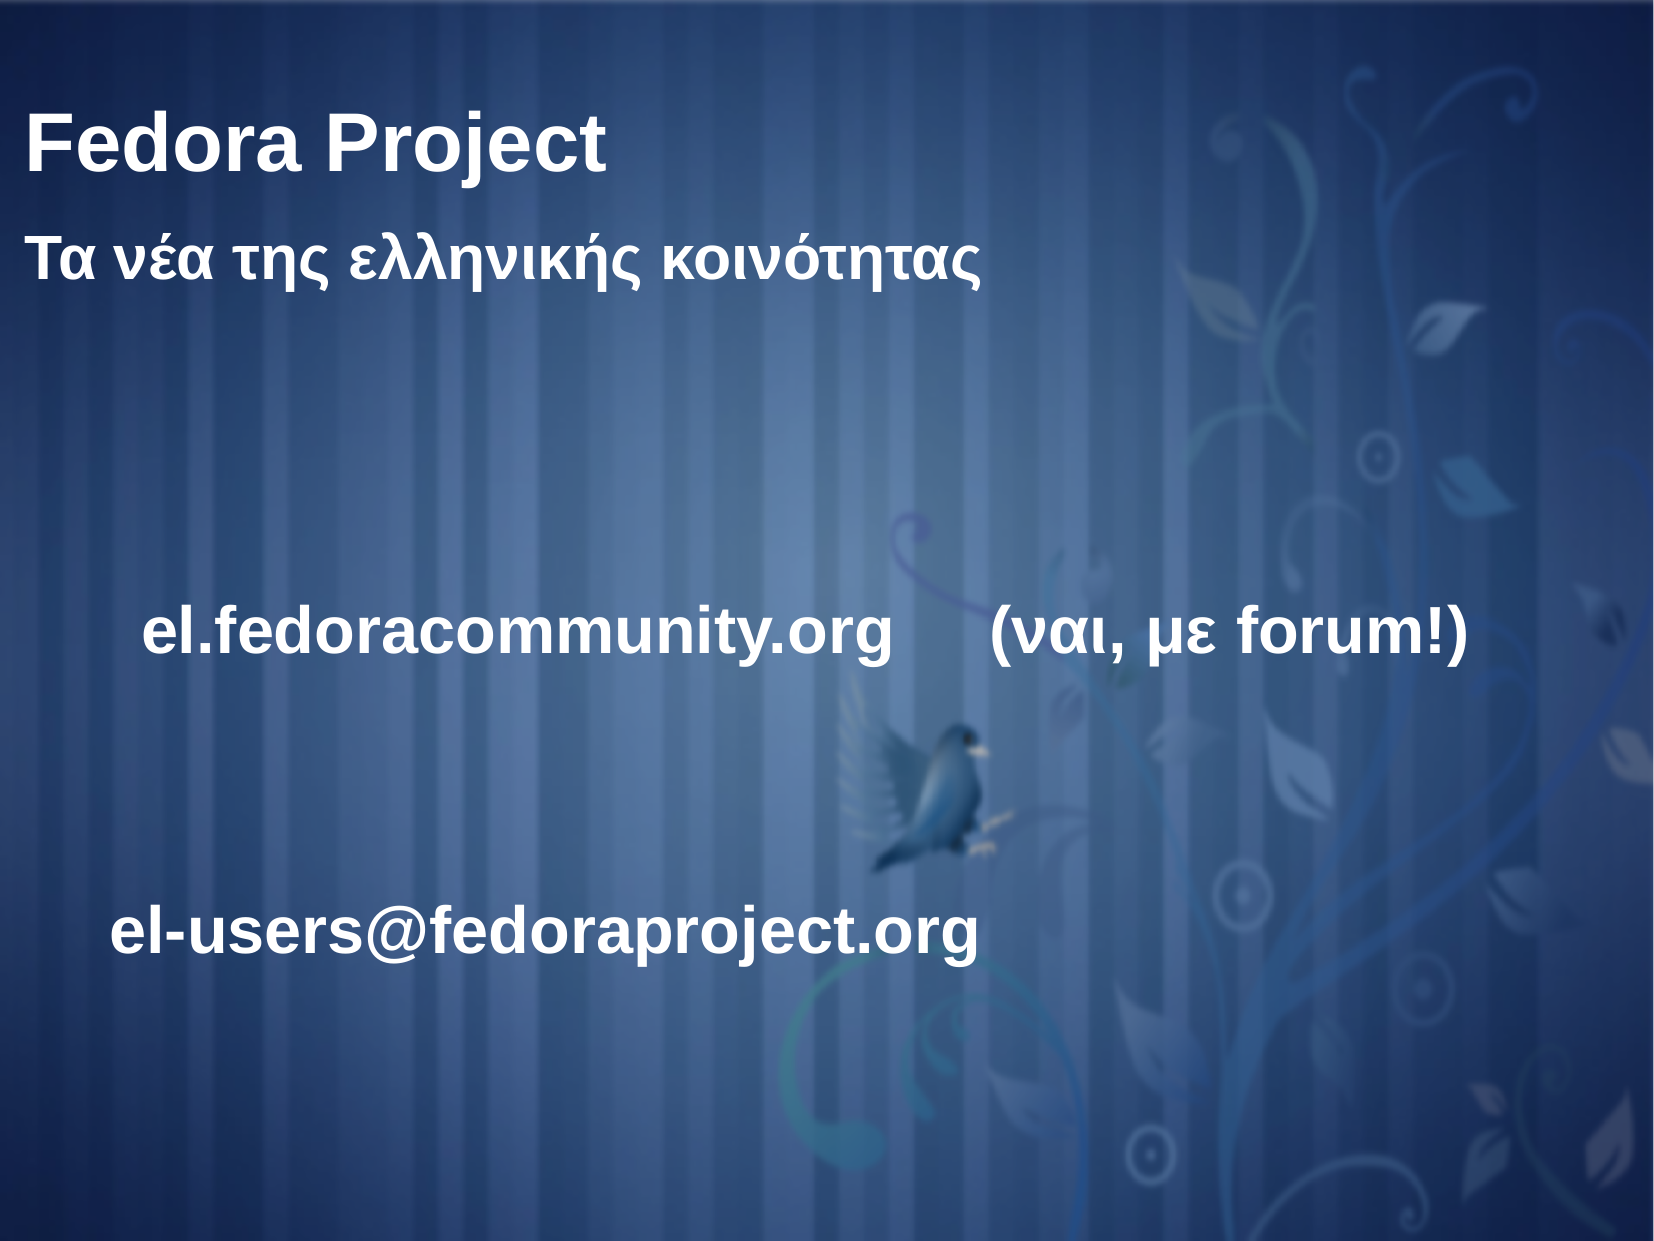

Fedora Project
Τα νέα της ελληνικής κοινότητας
el.fedoracommunity.org
(ναι, με forum!)
el-users@fedoraproject.org